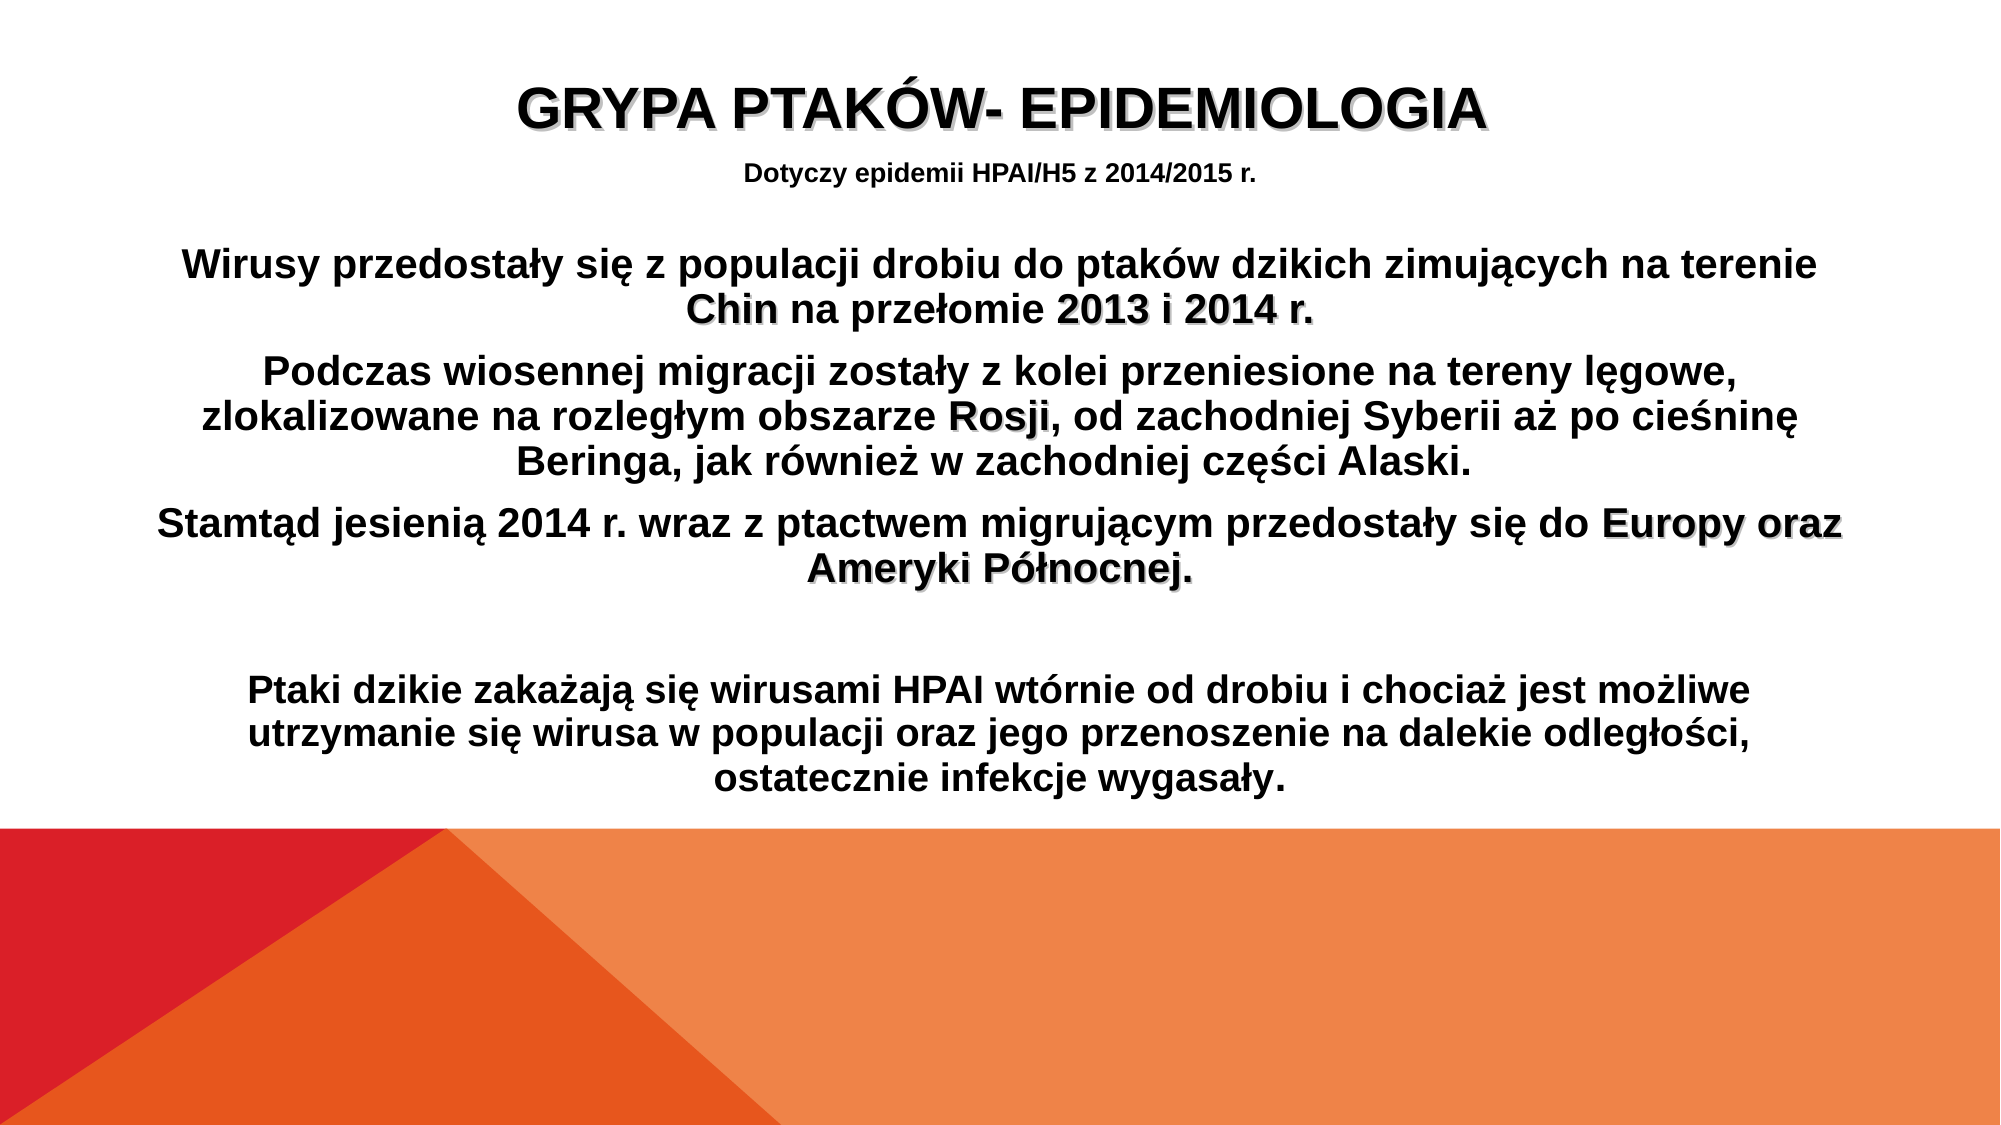

# GRYPA PTAKÓW- epidemiologia
Dotyczy epidemii HPAI/H5 z 2014/2015 r.
Wirusy przedostały się z populacji drobiu do ptaków dzikich zimujących na terenie Chin na przełomie 2013 i 2014 r.
Podczas wiosennej migracji zostały z kolei przeniesione na tereny lęgowe, zlokalizowane na rozległym obszarze Rosji, od zachodniej Syberii aż po cieśninę Beringa, jak również w zachodniej części Alaski.
Stamtąd jesienią 2014 r. wraz z ptactwem migrującym przedostały się do Europy oraz Ameryki Północnej.
Ptaki dzikie zakażają się wirusami HPAI wtórnie od drobiu i chociaż jest możliwe utrzymanie się wirusa w populacji oraz jego przenoszenie na dalekie odległości, ostatecznie infekcje wygasały.